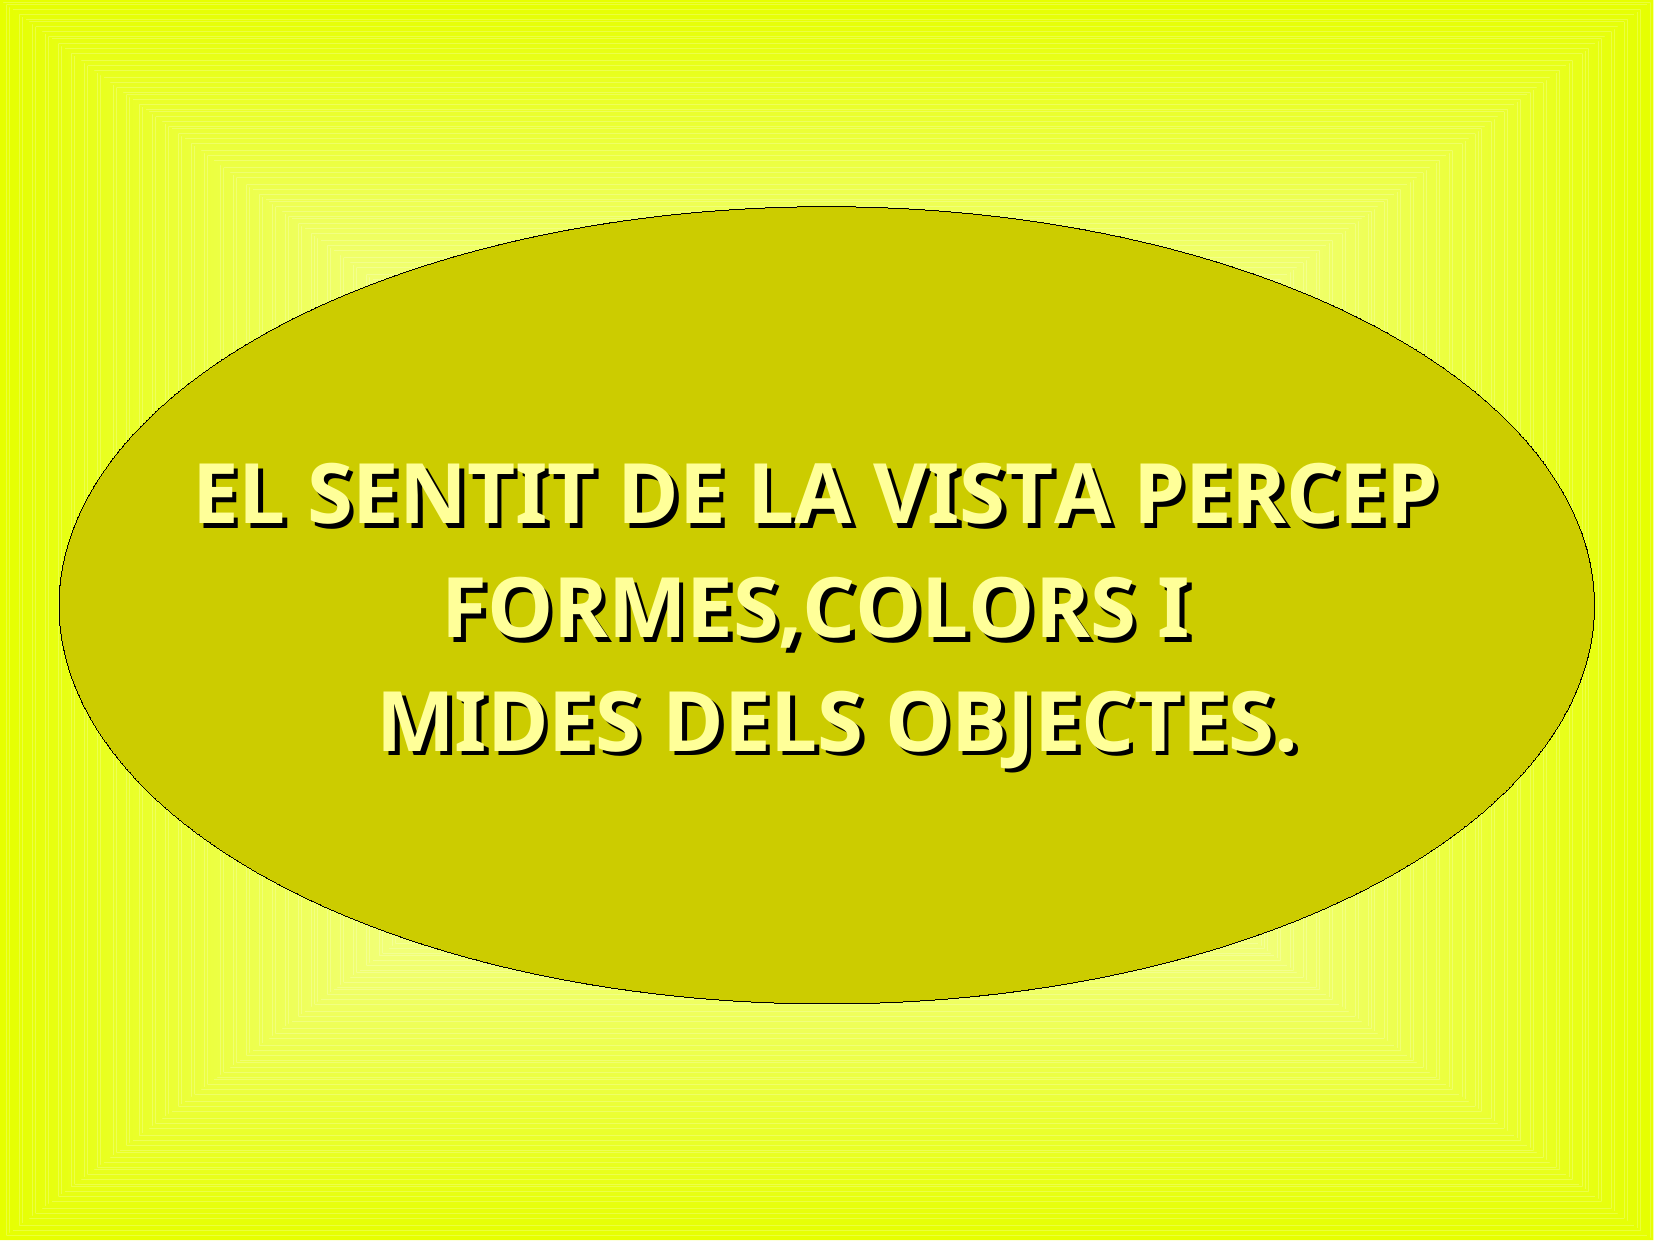

EL SENTIT DE LA VISTA PERCEP
FORMES,COLORS I
 MIDES DELS OBJECTES.